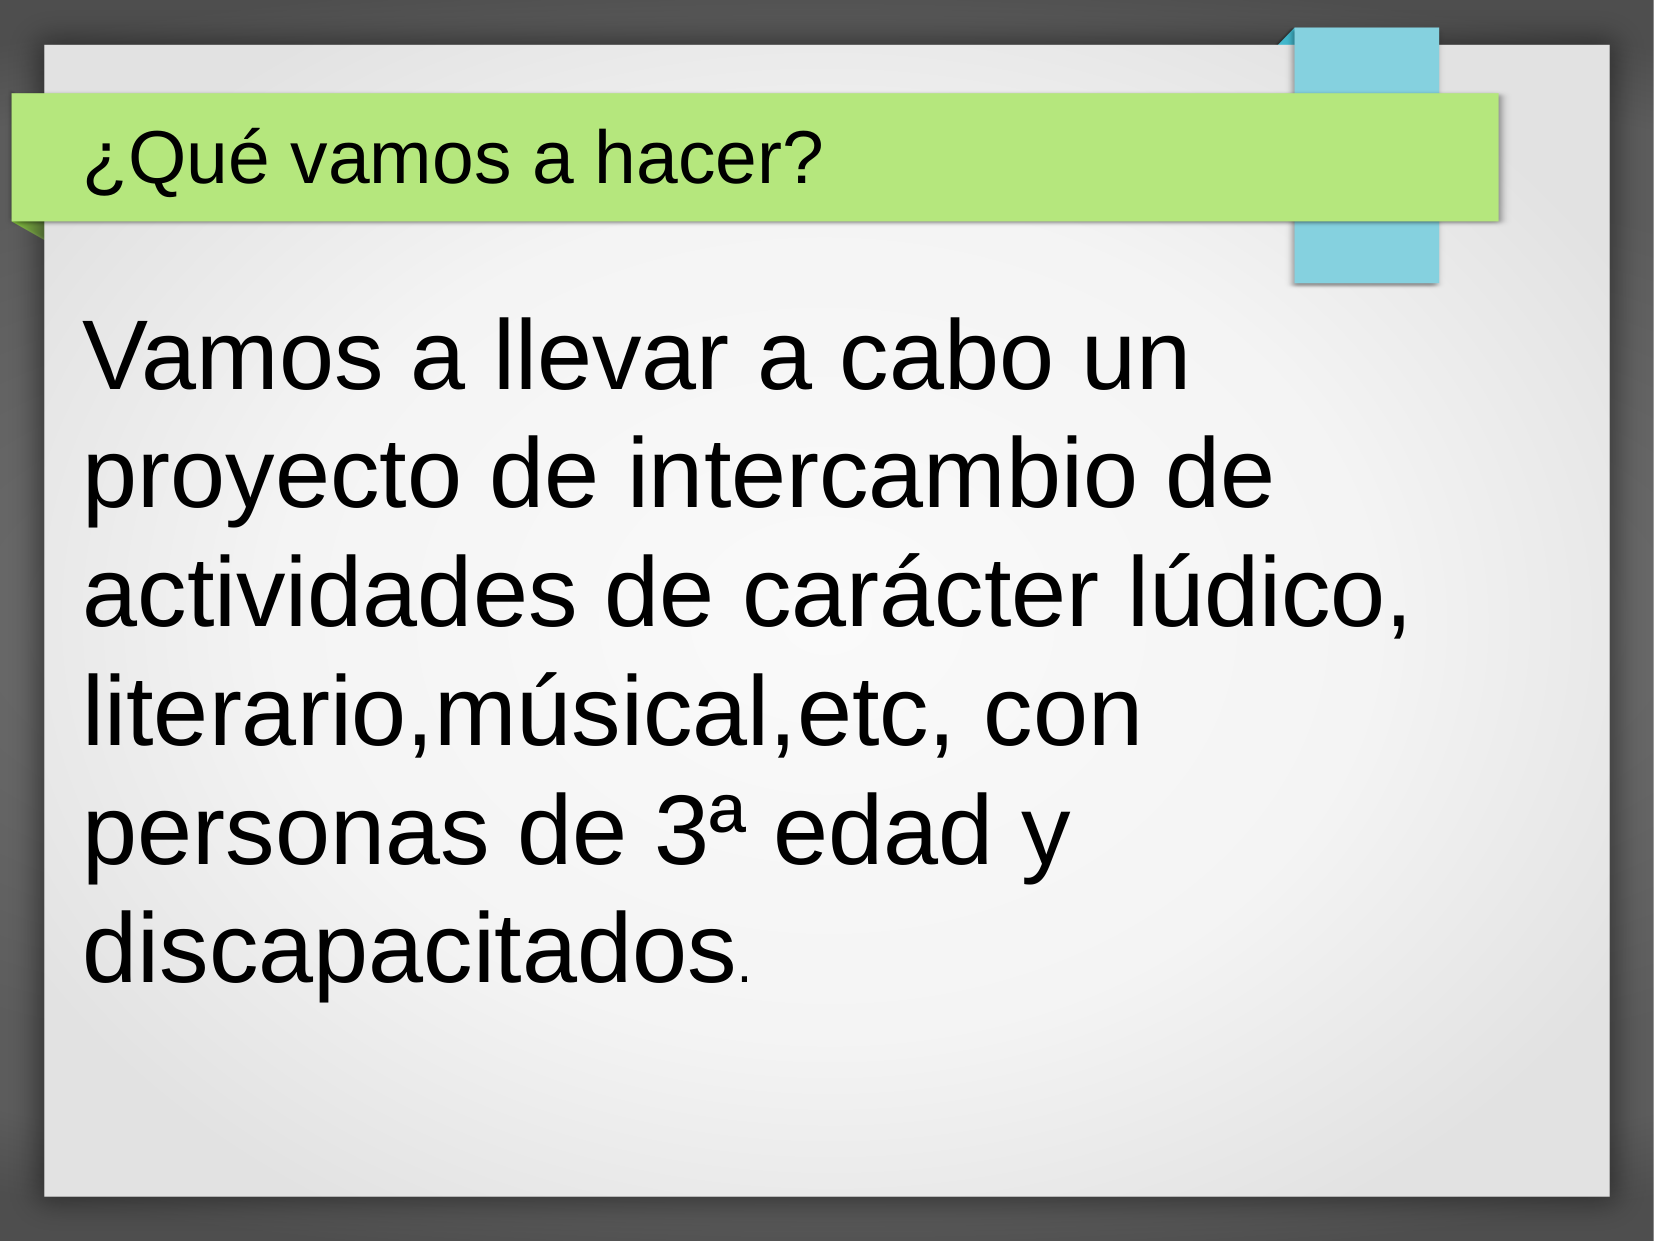

# ¿Qué vamos a hacer?
Vamos a llevar a cabo un proyecto de intercambio de actividades de carácter lúdico, literario,músical,etc, con personas de 3ª edad y discapacitados.